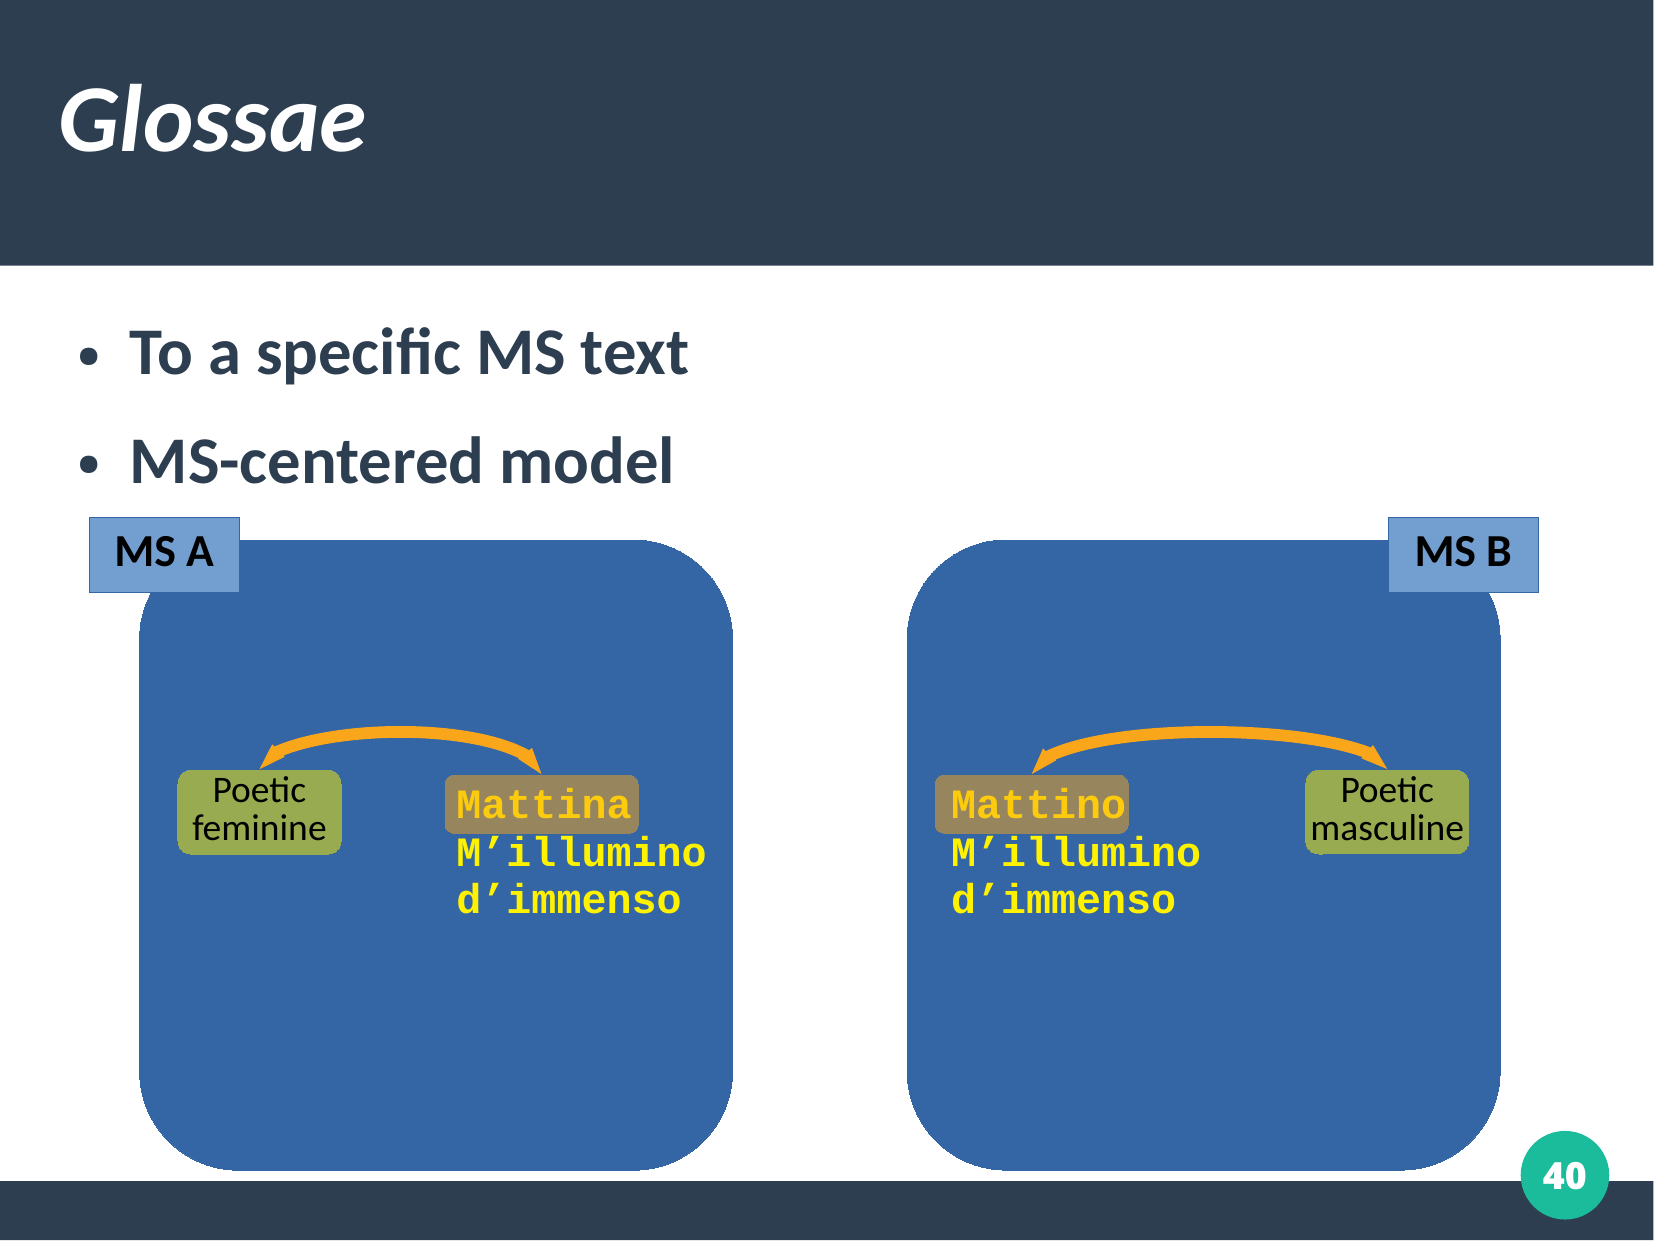

# Glossae
To a specific MS text
MS-centered model
MS B
MS A
Mattino
M’illumino
d’immenso
Mattina
M’illumino
d’immenso
Poetic
masculine
Poetic
feminine
40